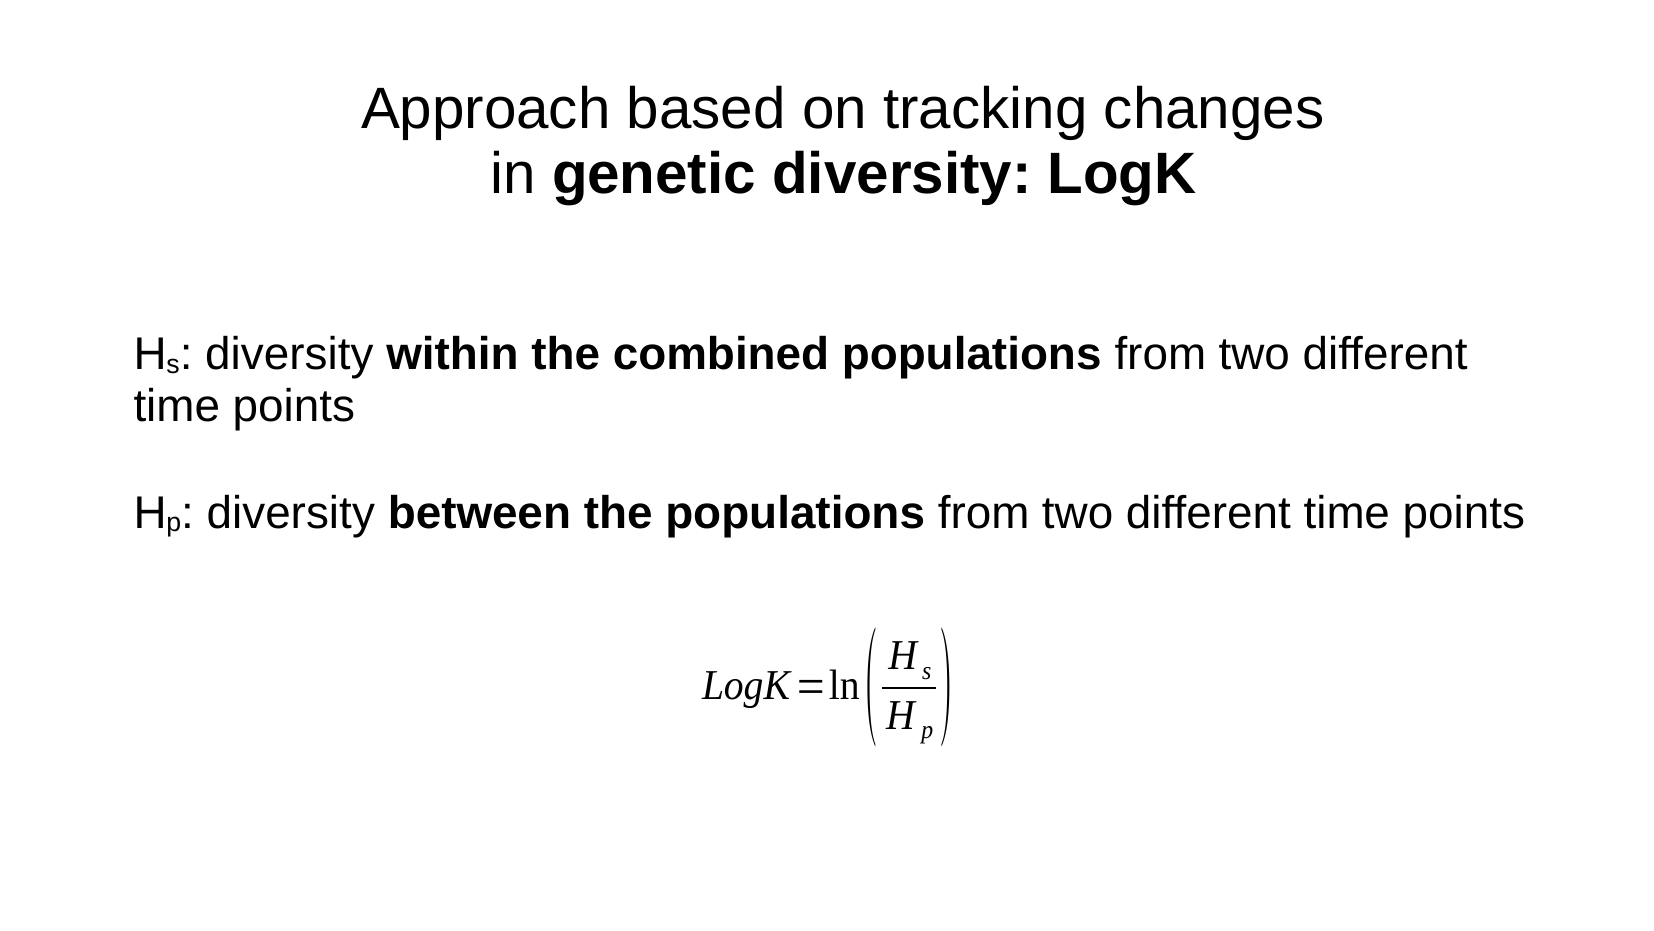

# Approach based on tracking changes in genetic diversity: LogK
Hs: diversity within the combined populations from two different time points
Hp: diversity between the populations from two different time points